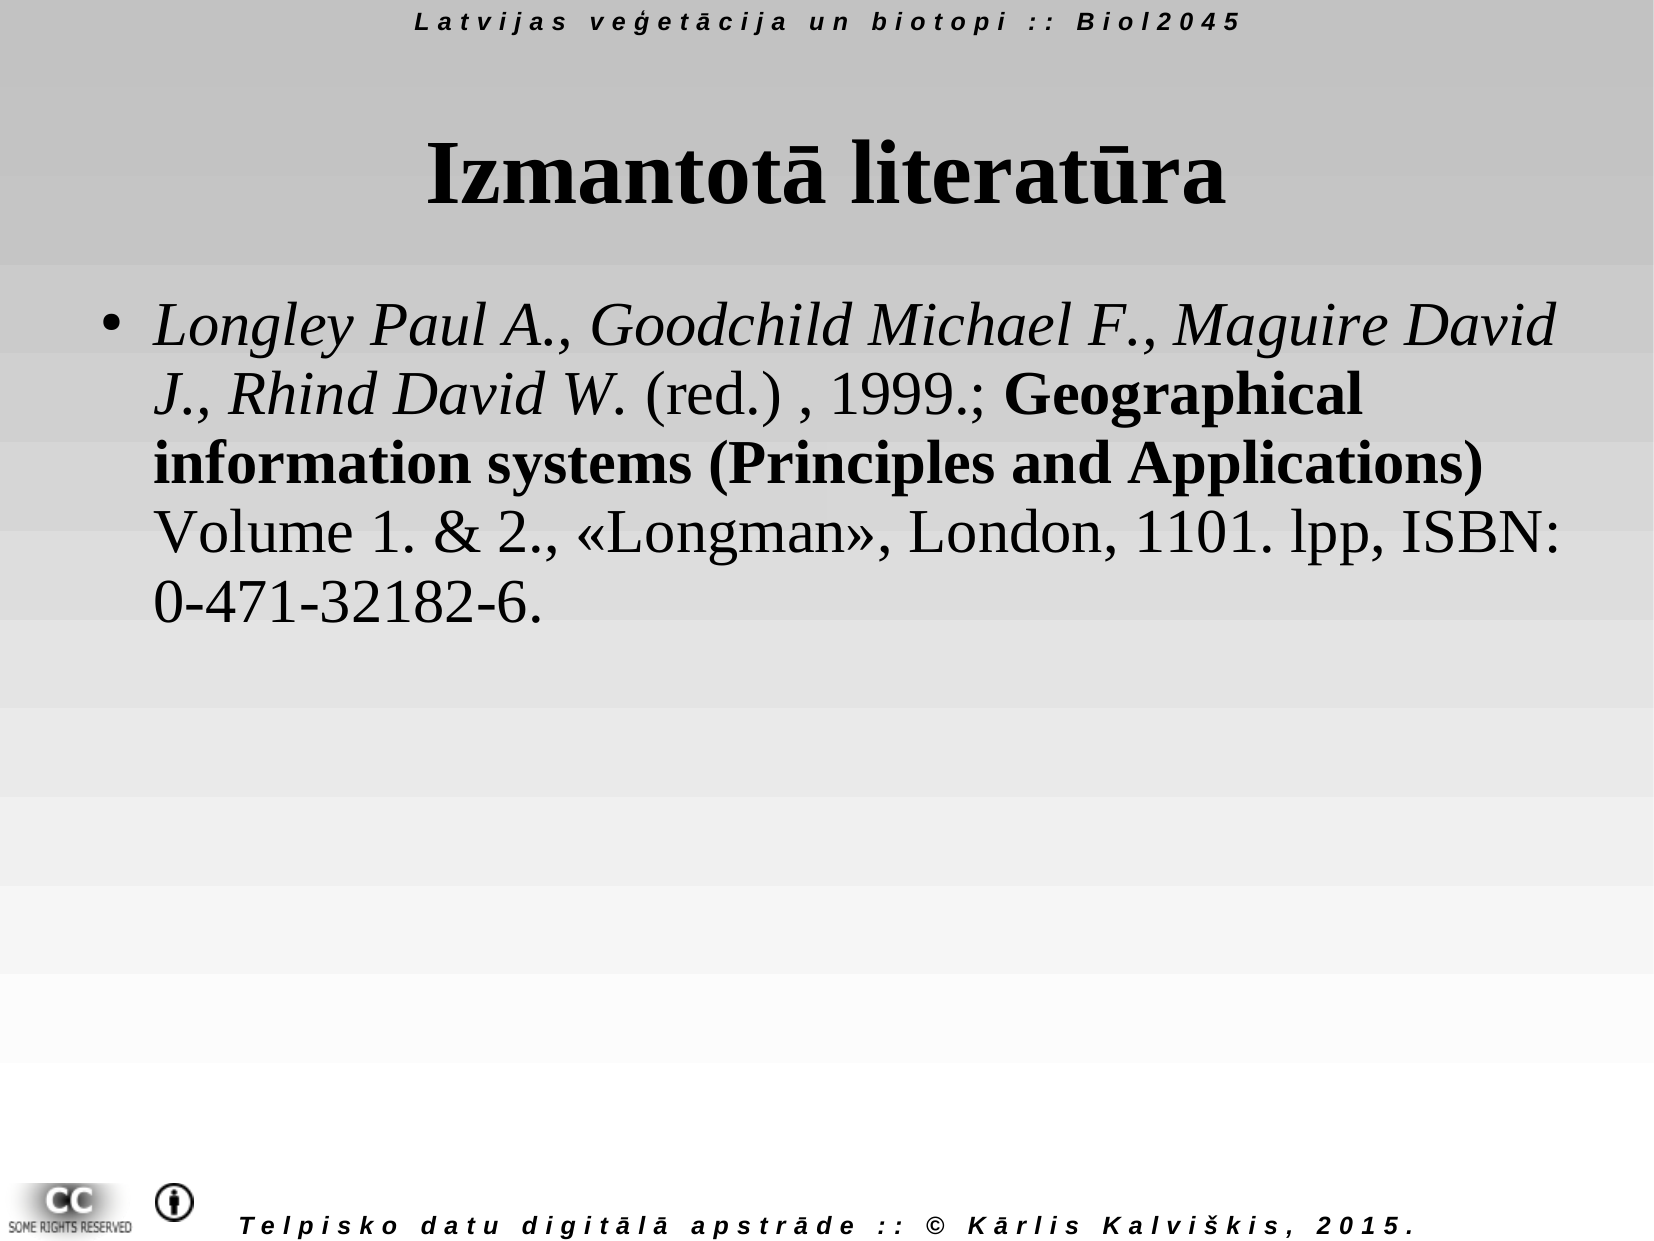

# Izmantotā literatūra
Longley Paul A., Goodchild Michael F., Maguire David J., Rhind David W. (red.) , 1999.; Geographical information systems (Principles and Applications) Volume 1. & 2., «Longman», London, 1101. lpp, ISBN: 0-471-32182-6.